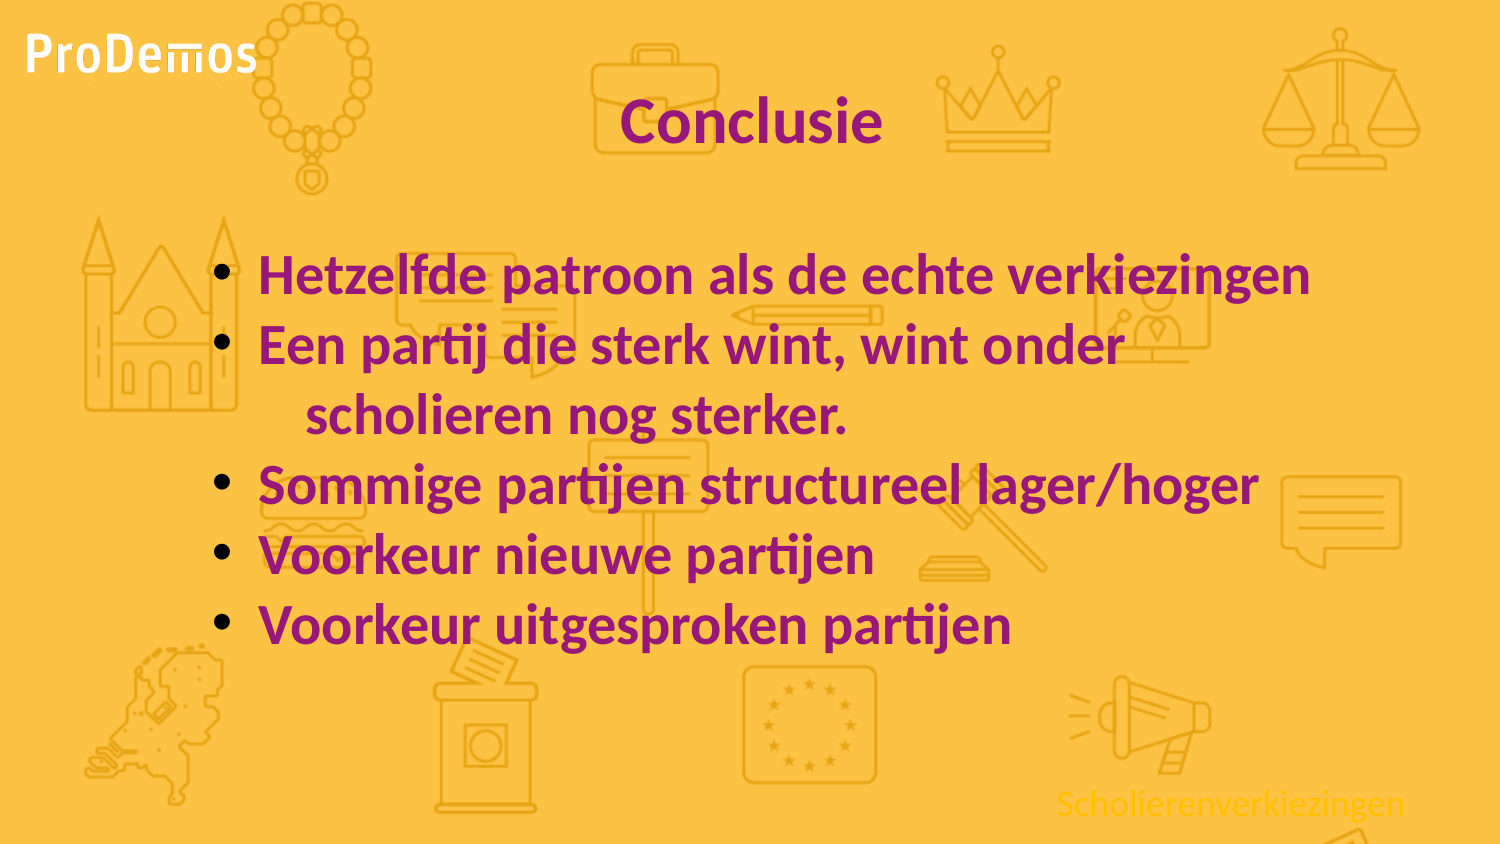

Conclusie
Hetzelfde patroon als de echte verkiezingen
Een partij die sterk wint, wint onder scholieren nog sterker.
Sommige partijen structureel lager/hoger
Voorkeur nieuwe partijen
Voorkeur uitgesproken partijen
Scholierenverkiezingen